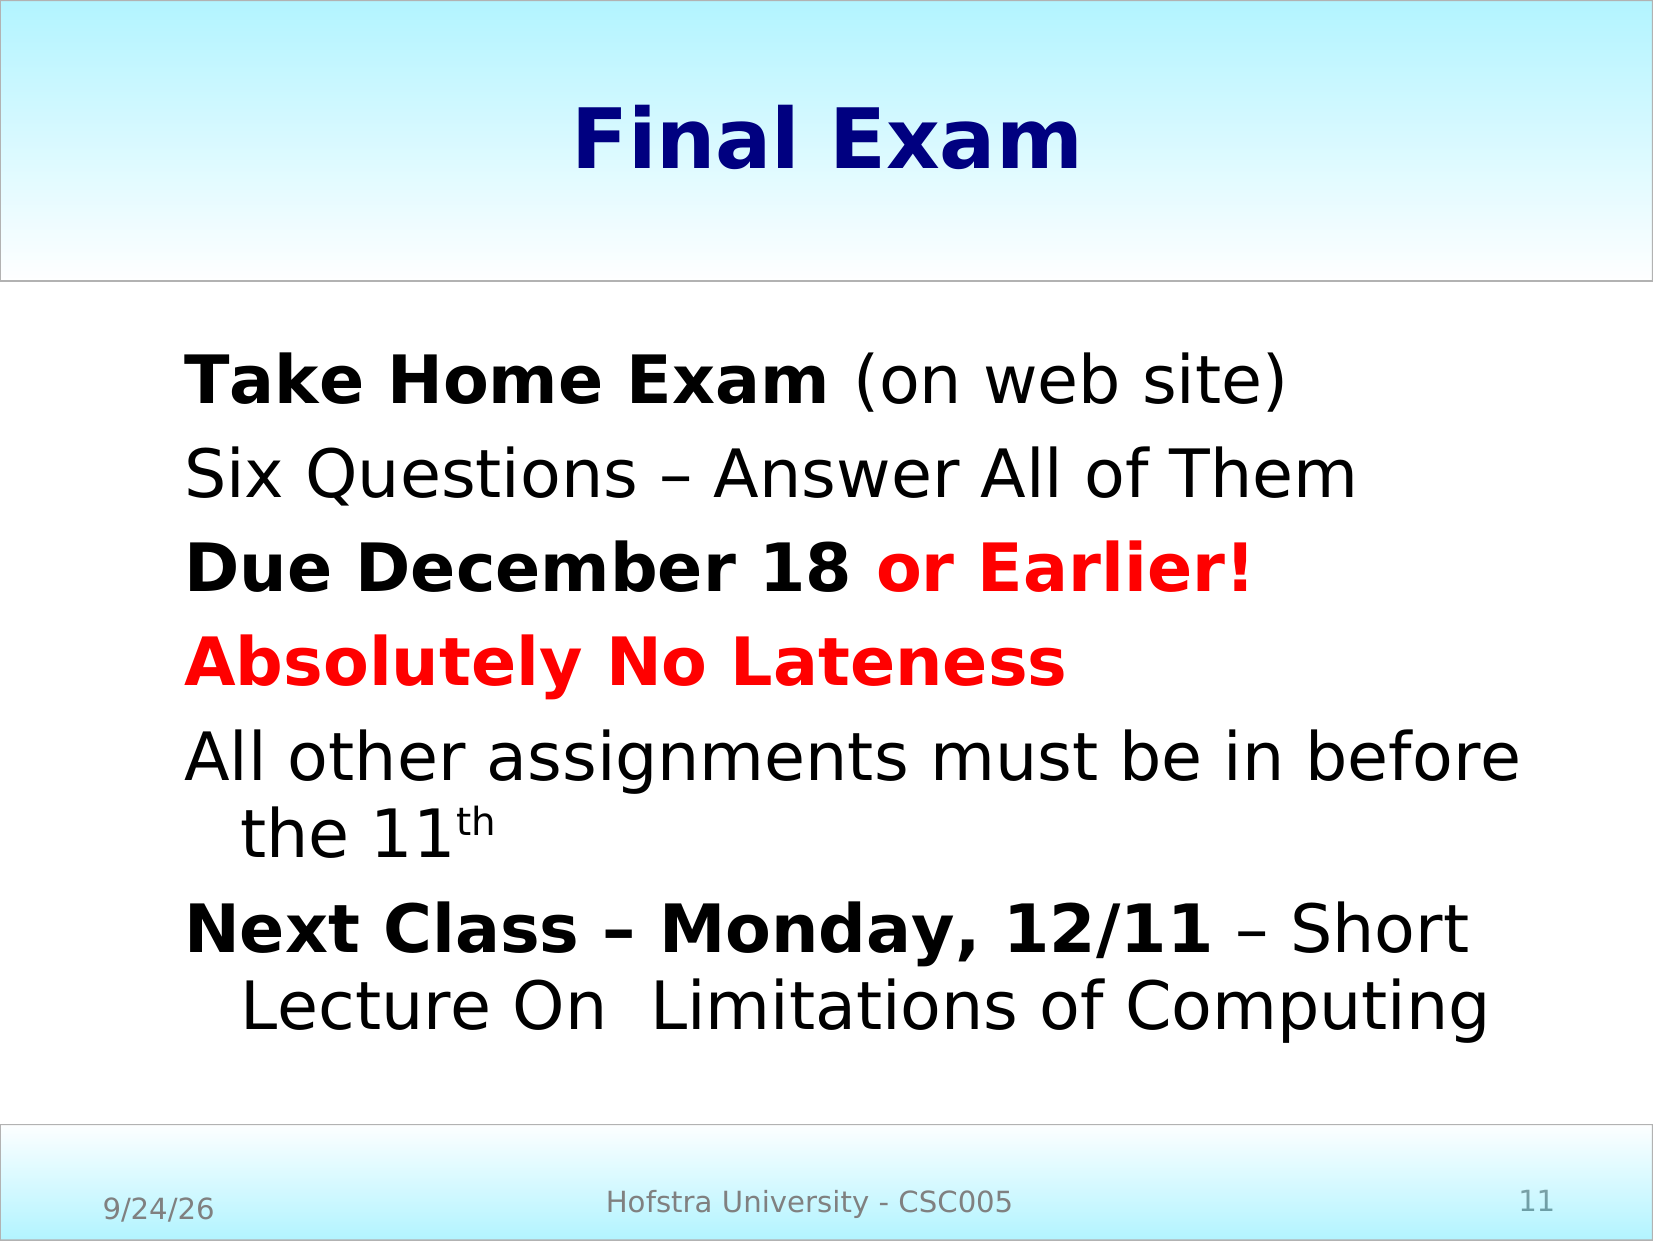

# Final Exam
Take Home Exam (on web site)
Six Questions – Answer All of Them
Due December 18 or Earlier!
Absolutely No Lateness
All other assignments must be in before the 11th
Next Class – Monday, 12/11 – Short Lecture On Limitations of Computing
11
Hofstra University - CSC005